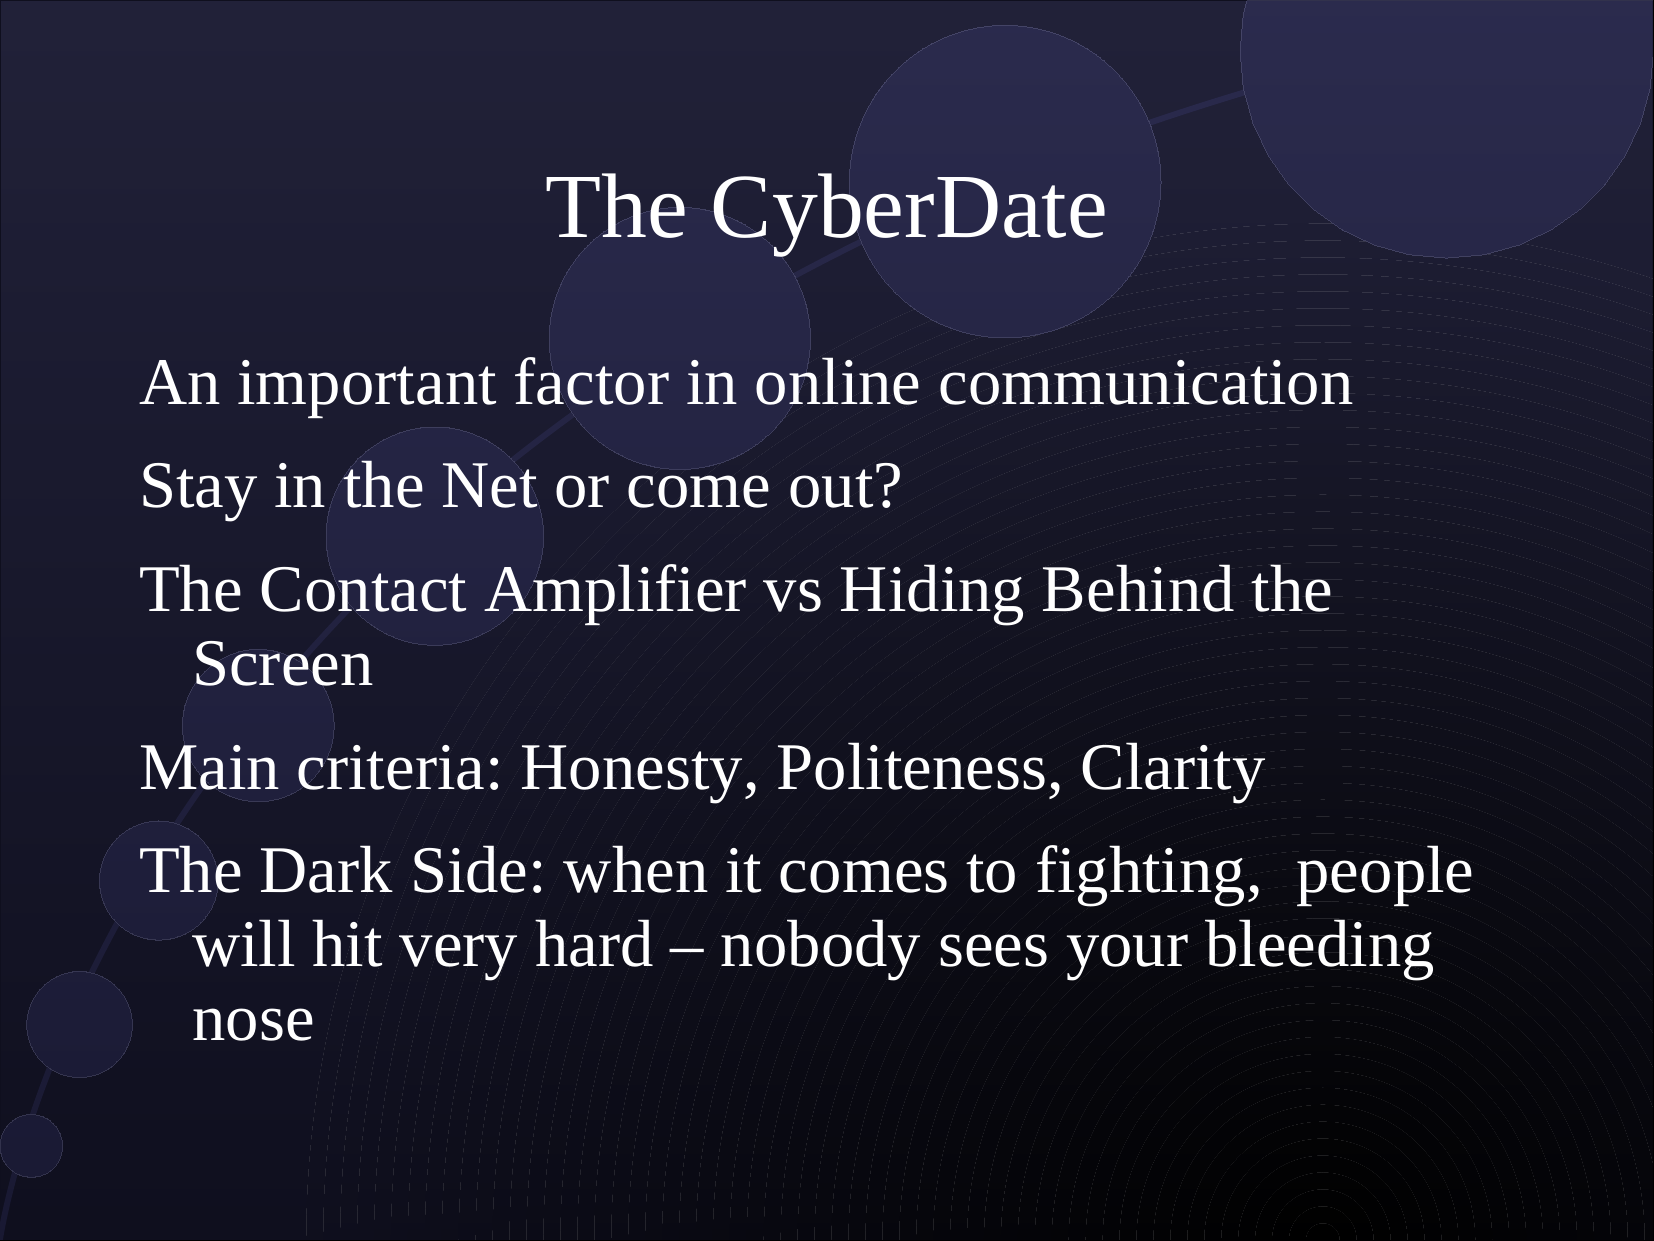

# The CyberDate
An important factor in online communication
Stay in the Net or come out?
The Contact Amplifier vs Hiding Behind the Screen
Main criteria: Honesty, Politeness, Clarity
The Dark Side: when it comes to fighting, people will hit very hard – nobody sees your bleeding nose